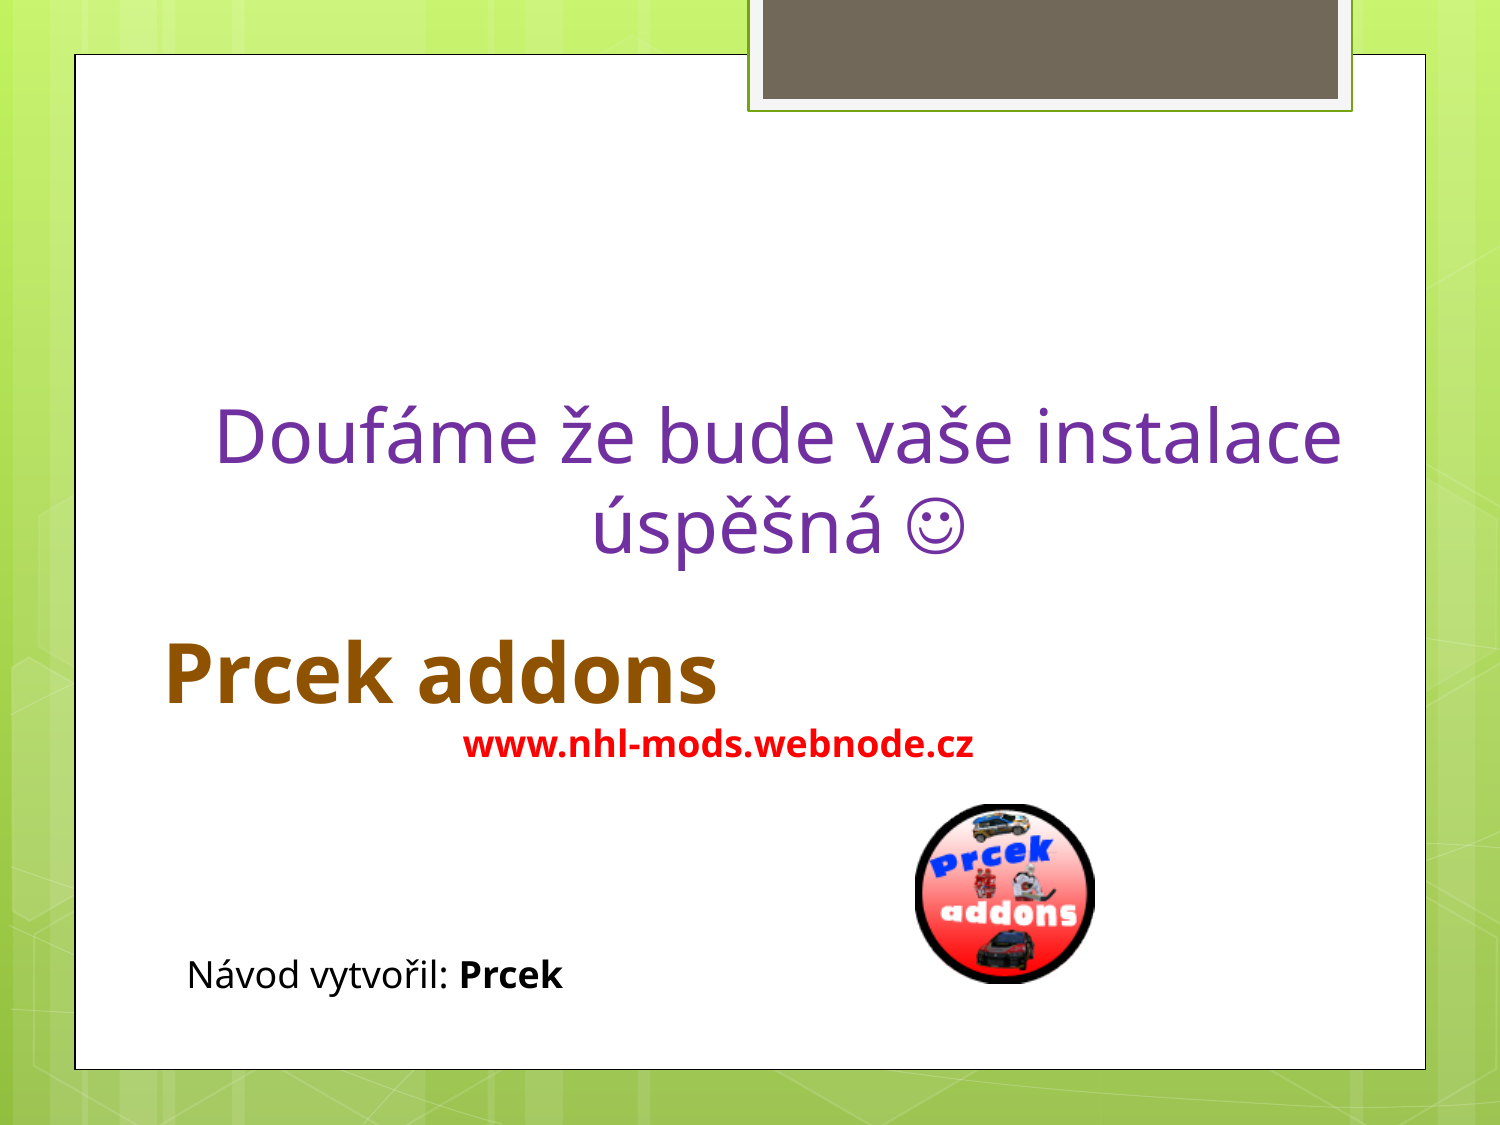

# Doufáme že bude vaše instalace úspěšná 
Prcek addons
				www.nhl-mods.webnode.cz
Návod vytvořil: Prcek